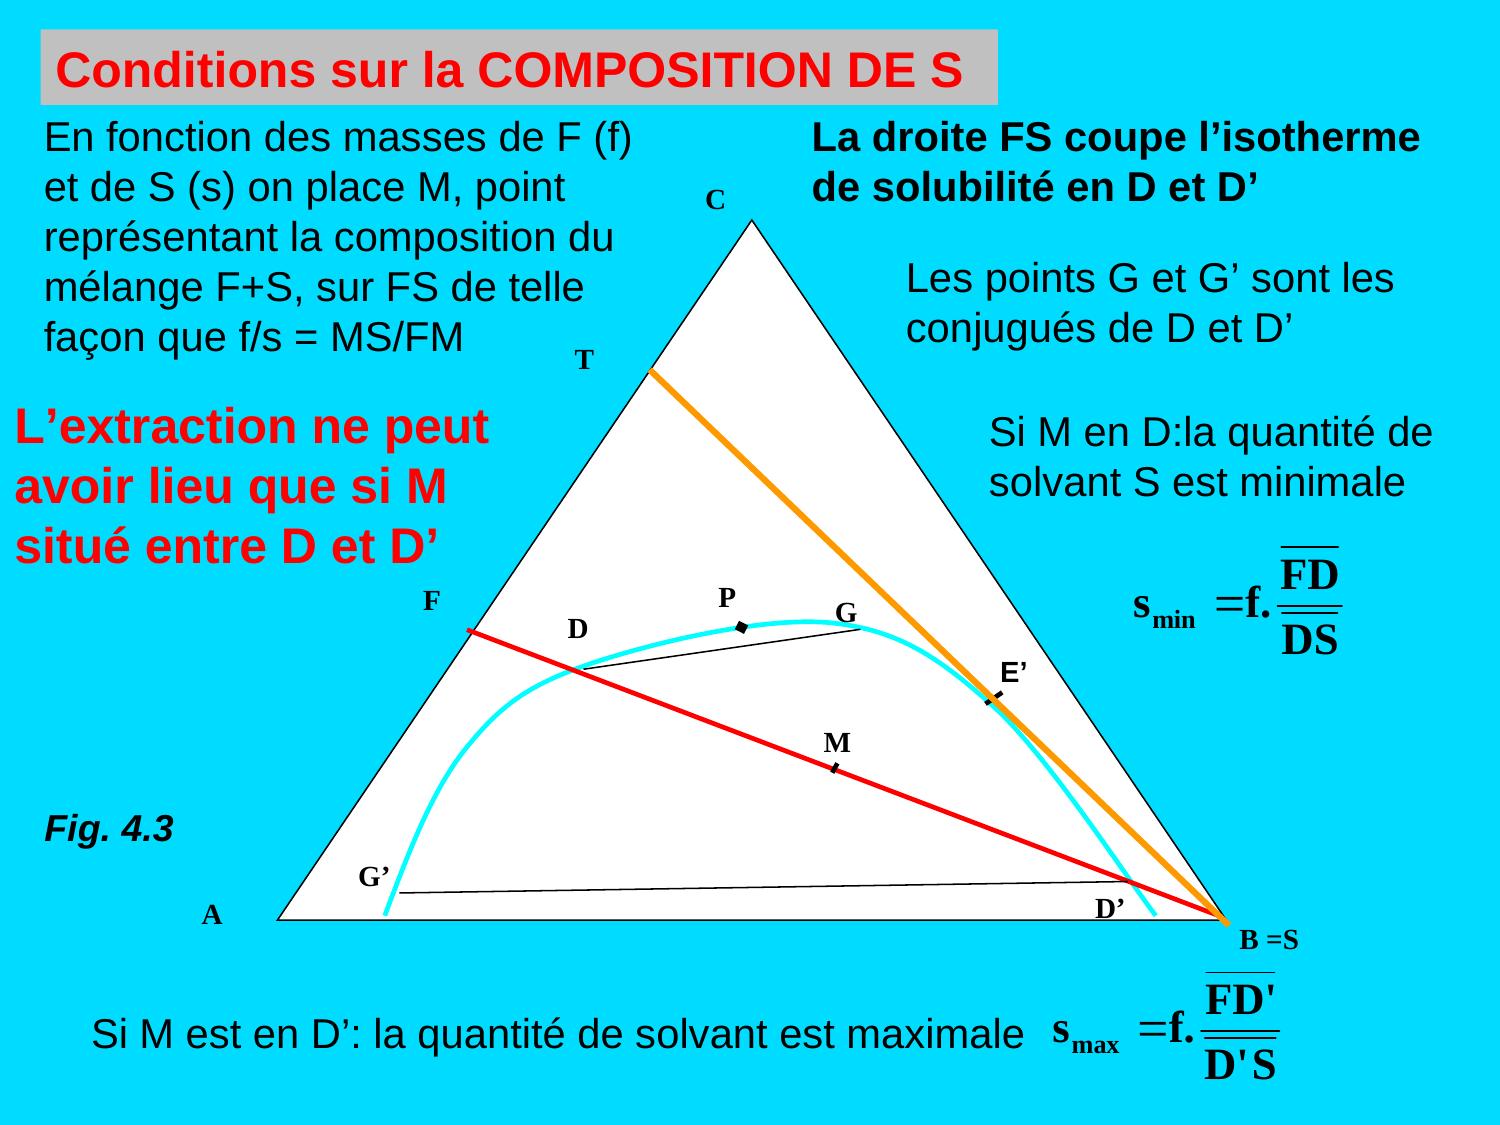

Conditions sur la COMPOSITION DE S
En fonction des masses de F (f) et de S (s) on place M, point représentant la composition du mélange F+S, sur FS de telle façon que f/s = MS/FM
La droite FS coupe l’isotherme de solubilité en D et D’
C
Les points G et G’ sont les conjugués de D et D’
T
L’extraction ne peut avoir lieu que si M situé entre D et D’
Si M en D:la quantité de solvant S est minimale
P
F
G
D
E’
M
Fig. 4.3
G’
D’
A
B =S
Si M est en D’: la quantité de solvant est maximale